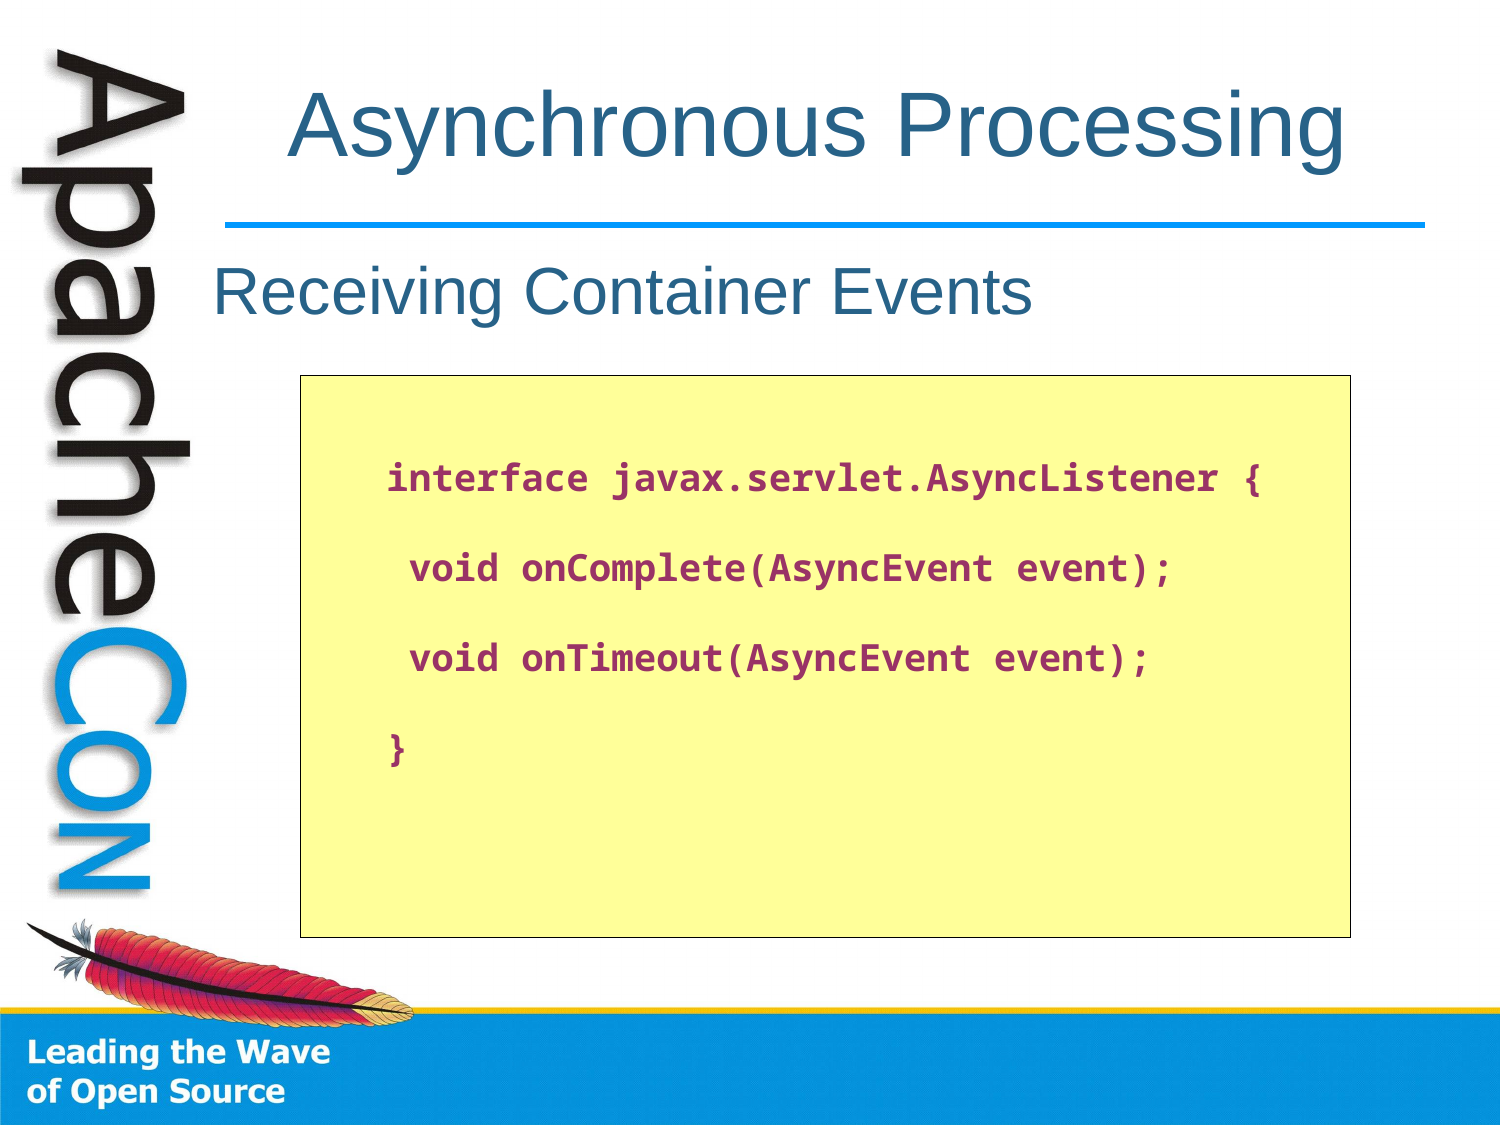

# Asynchronous Processing
Receiving Container Events
interface javax.servlet.AsyncListener {
 void onComplete(AsyncEvent event);
 void onTimeout(AsyncEvent event);
}